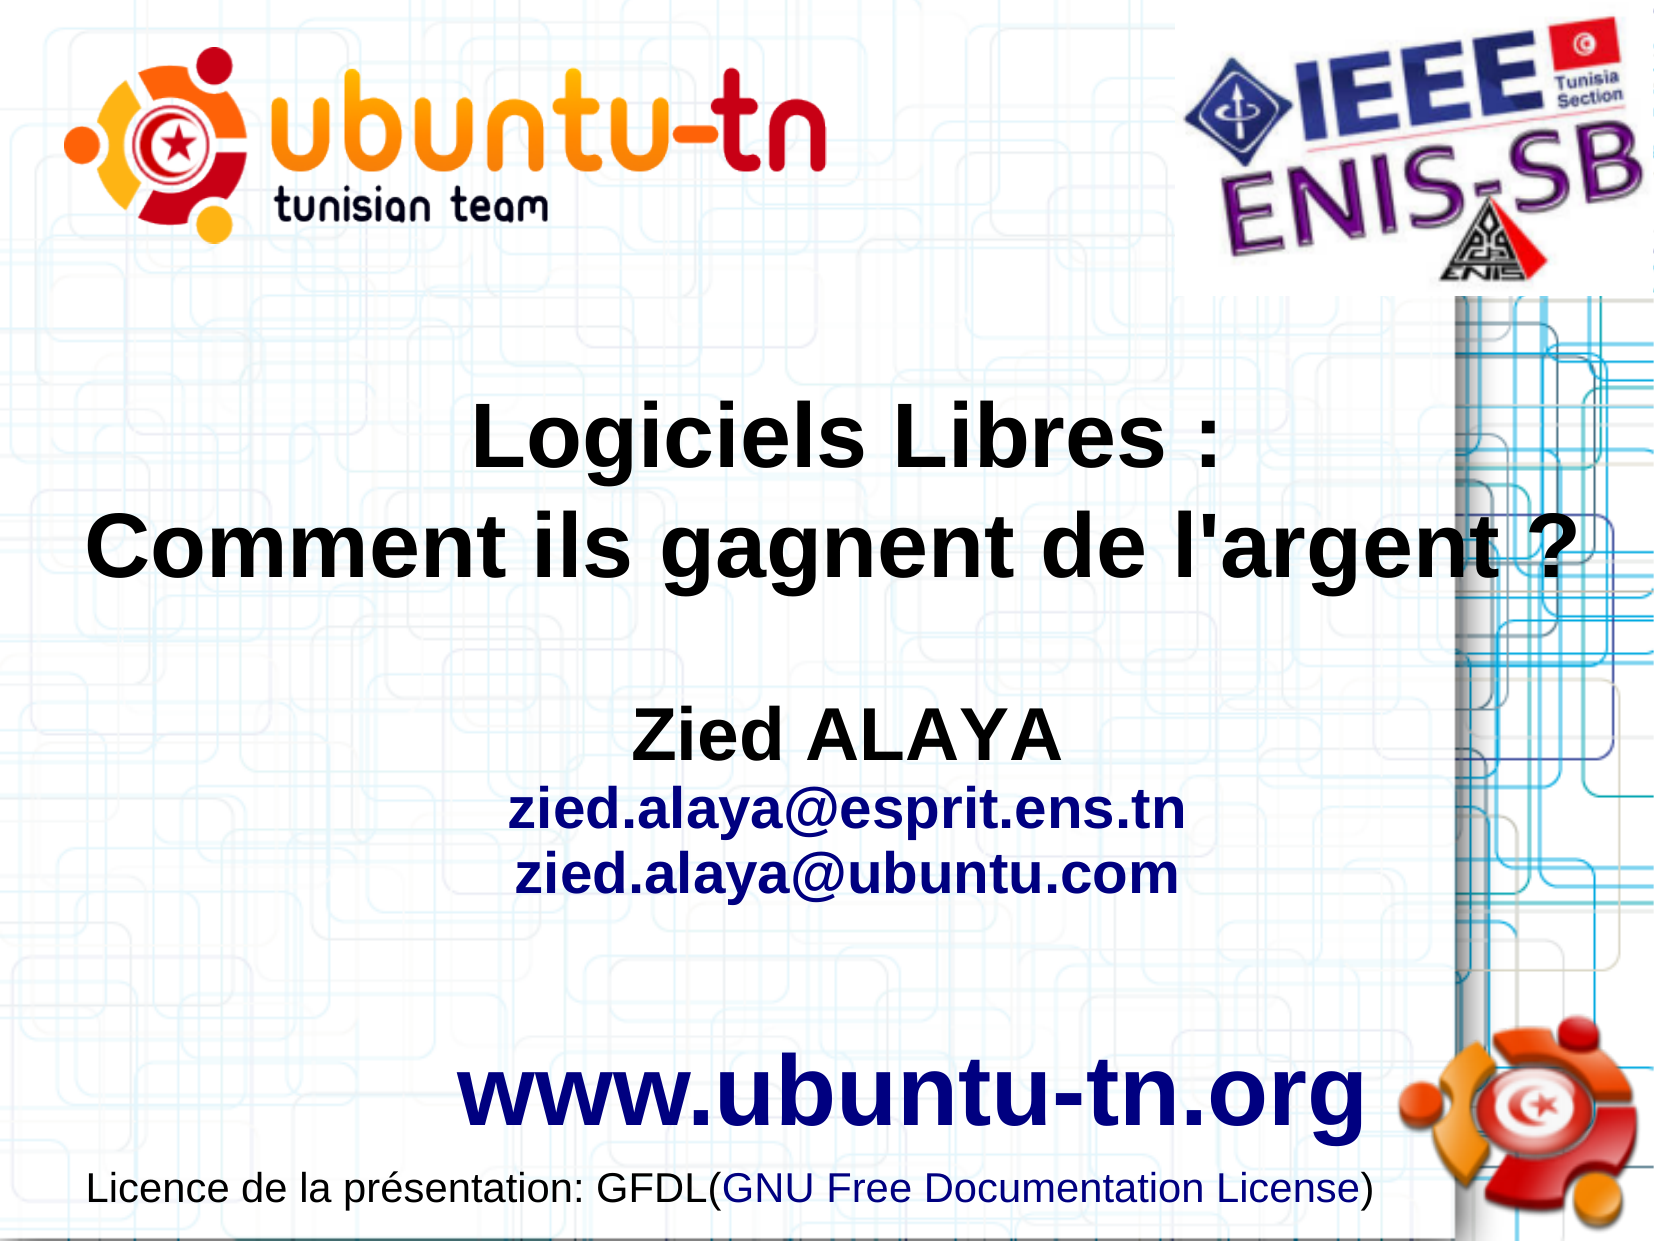

Logiciels Libres :
Comment ils gagnent de l'argent ?
Zied ALAYA
zied.alaya@esprit.ens.tn
zied.alaya@ubuntu.com
www.ubuntu-tn.org
Licence de la présentation: GFDL(GNU Free Documentation License)